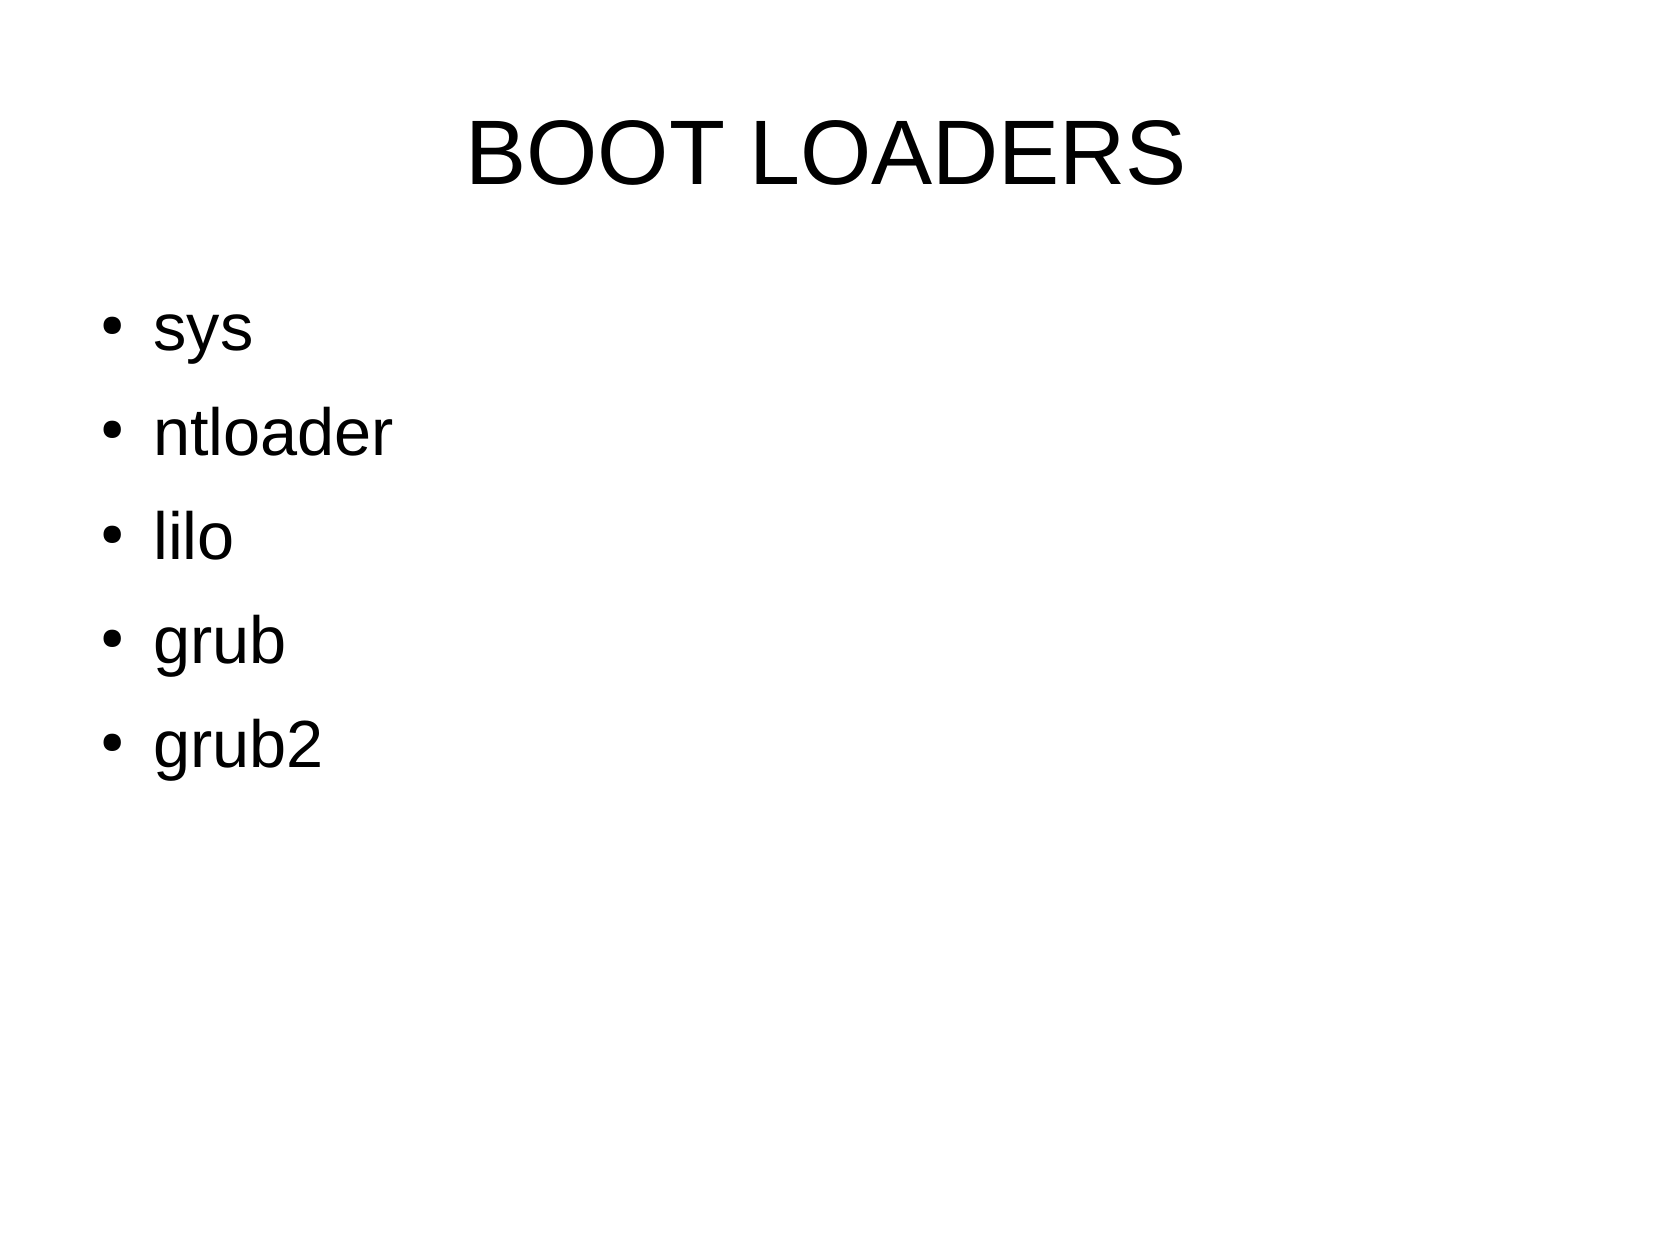

# BOOT LOADERS
sys
ntloader
lilo
grub
grub2